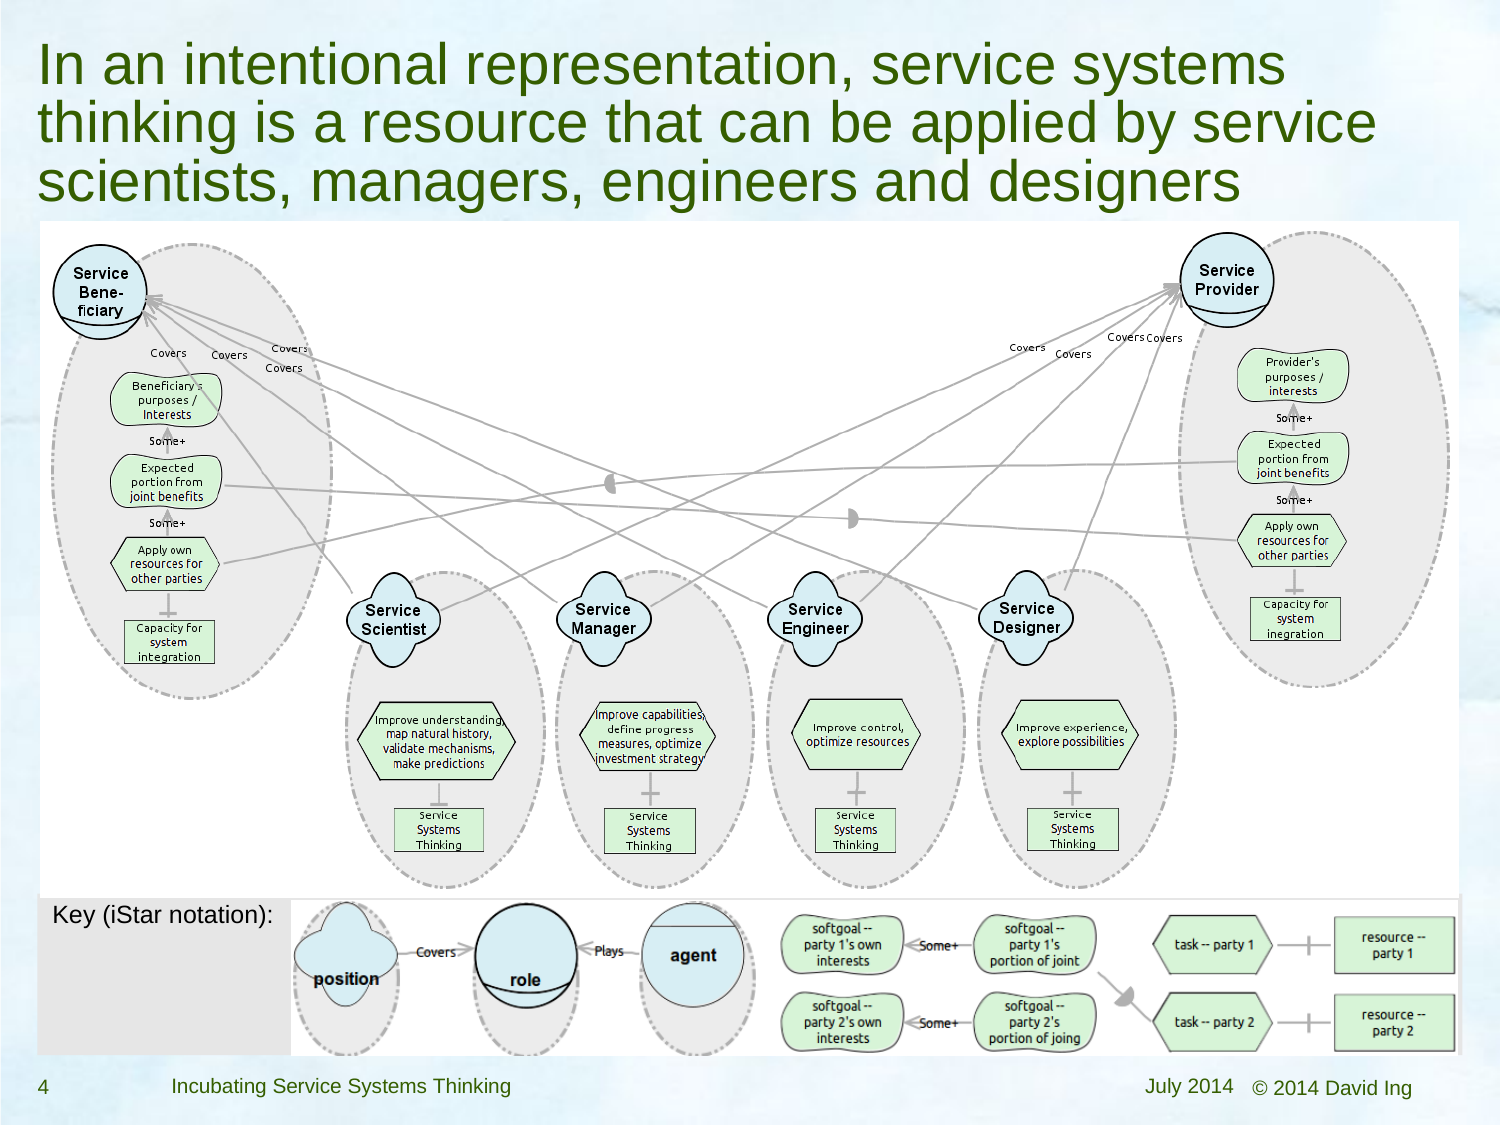

# In an intentional representation, service systems thinking is a resource that can be applied by service scientists, managers, engineers and designers
Key (iStar notation):
Incubating Service Systems Thinking
July 2014
4